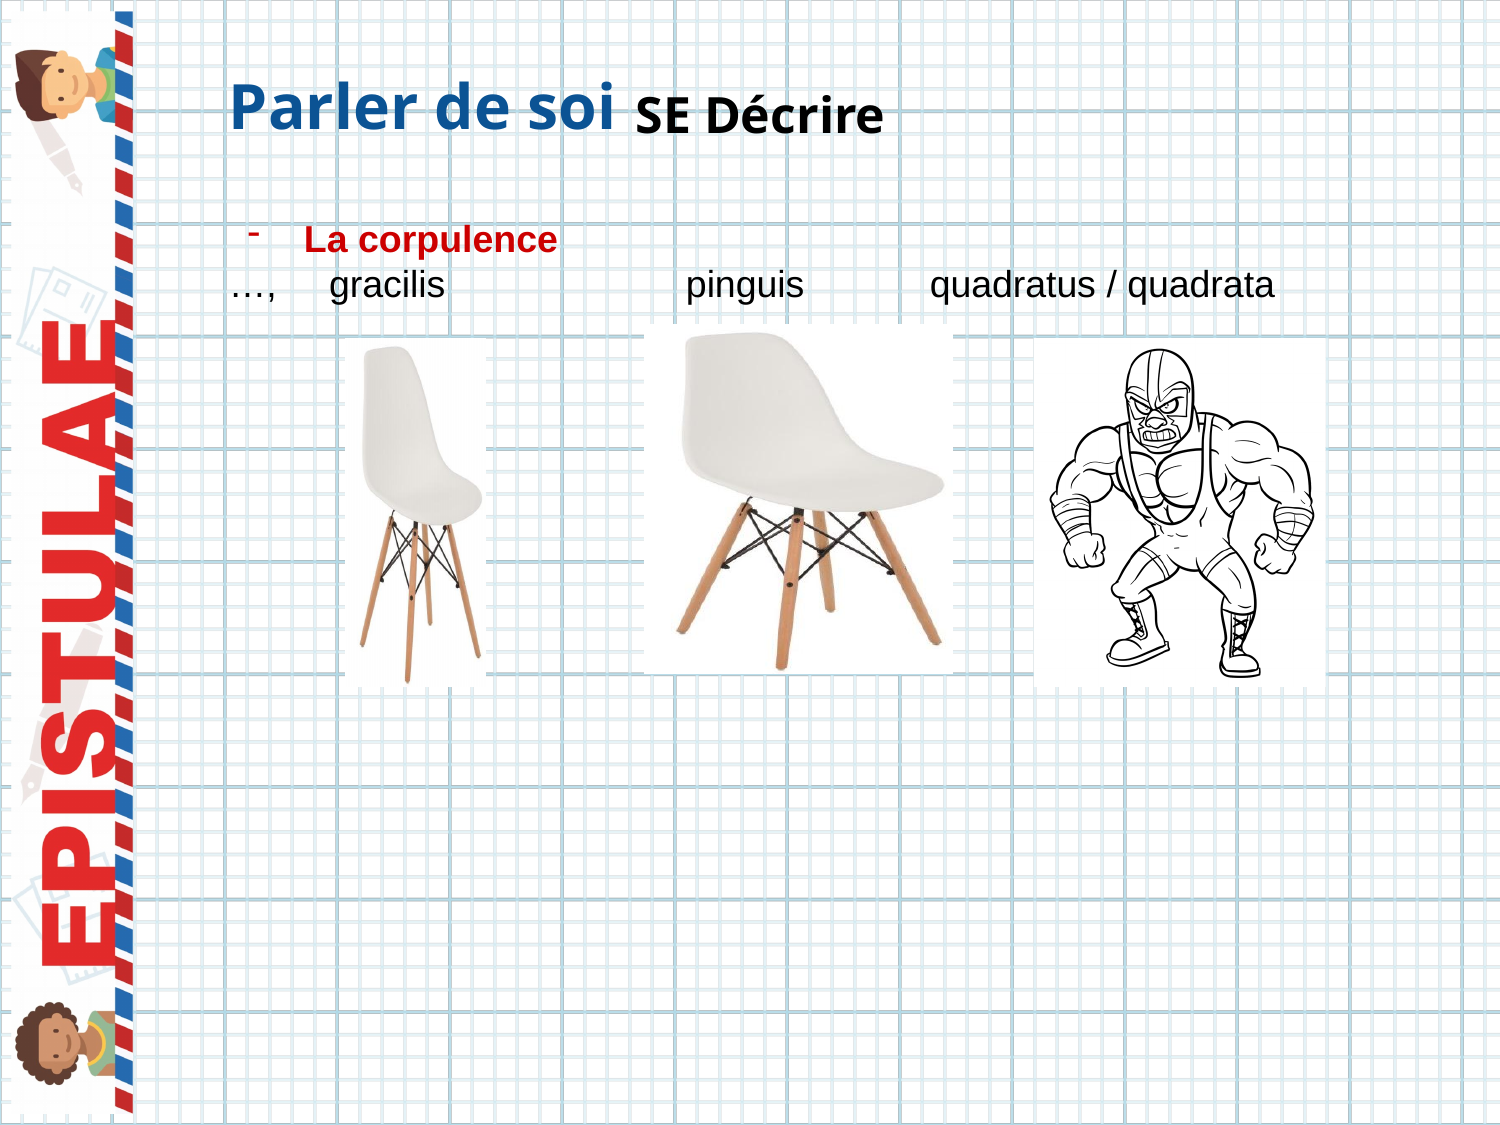

Parler de soi
SE Décrire
La corpulence
…, gracilis pinguis quadratus / quadrata